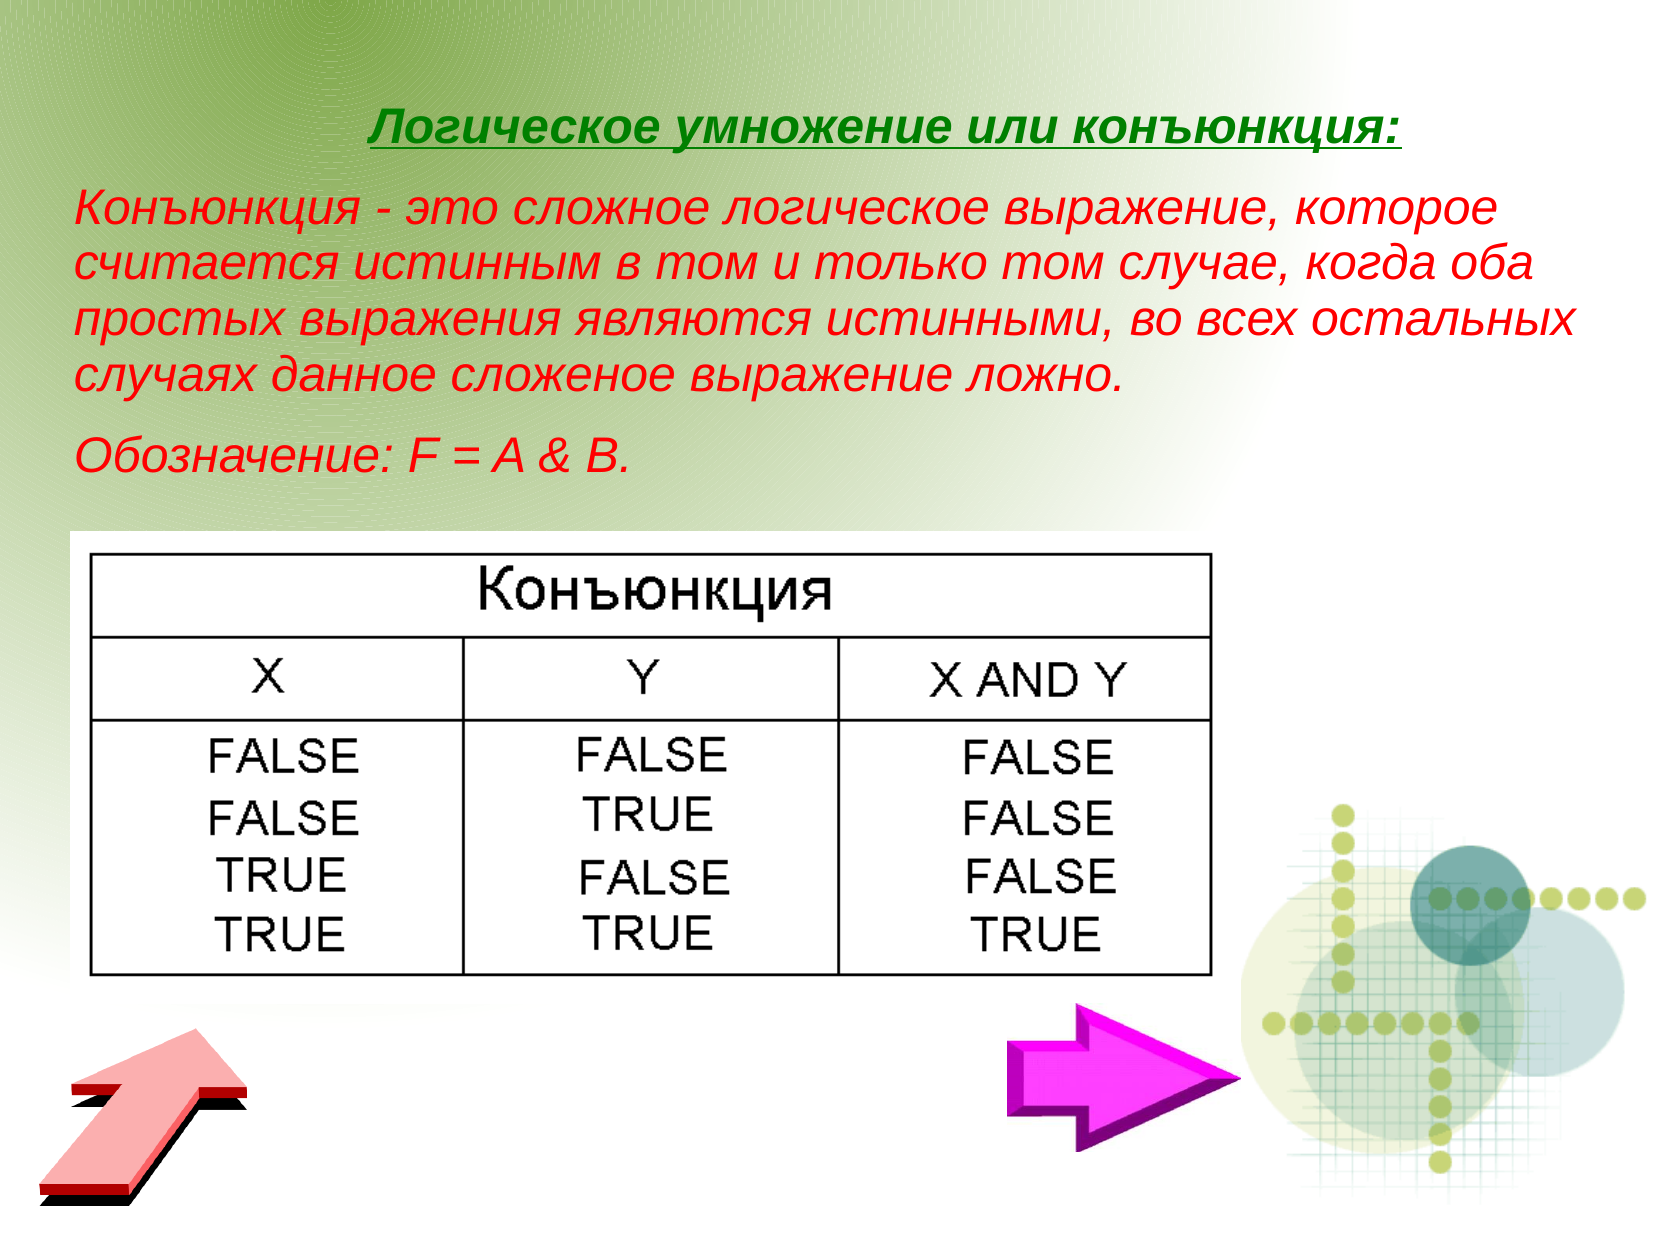

Логическое умножение или конъюнкция:
Конъюнкция - это сложное логическое выражение, которое считается истинным в том и только том случае, когда оба простых выражения являются истинными, во всех остальных случаях данное сложеное выражение ложно.
Обозначение: F = A & B.